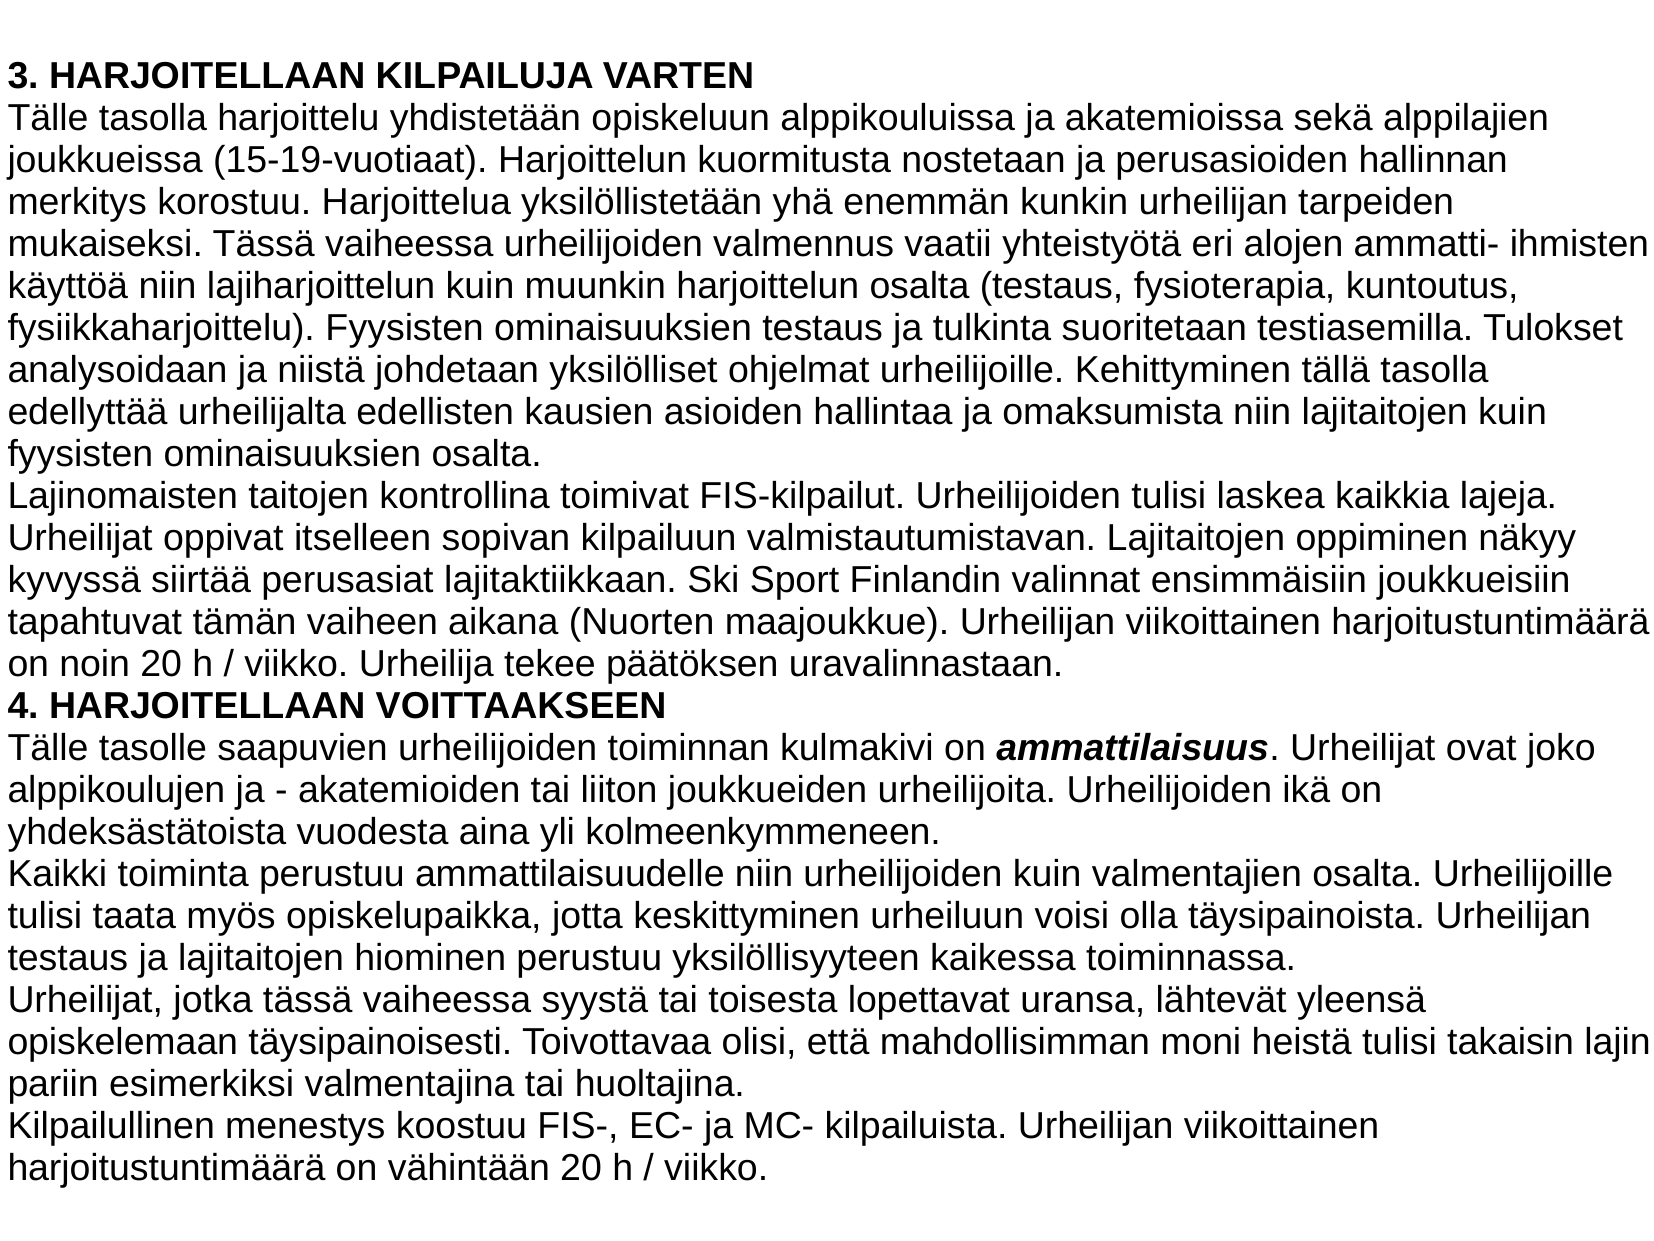

3. HARJOITELLAAN KILPAILUJA VARTEN
Tälle tasolla harjoittelu yhdistetään opiskeluun alppikouluissa ja akatemioissa sekä alppilajien joukkueissa (15-19-vuotiaat). Harjoittelun kuormitusta nostetaan ja perusasioiden hallinnan merkitys korostuu. Harjoittelua yksilöllistetään yhä enemmän kunkin urheilijan tarpeiden mukaiseksi. Tässä vaiheessa urheilijoiden valmennus vaatii yhteistyötä eri alojen ammatti- ihmisten käyttöä niin lajiharjoittelun kuin muunkin harjoittelun osalta (testaus, fysioterapia, kuntoutus, fysiikkaharjoittelu). Fyysisten ominaisuuksien testaus ja tulkinta suoritetaan testiasemilla. Tulokset analysoidaan ja niistä johdetaan yksilölliset ohjelmat urheilijoille. Kehittyminen tällä tasolla edellyttää urheilijalta edellisten kausien asioiden hallintaa ja omaksumista niin lajitaitojen kuin fyysisten ominaisuuksien osalta.
Lajinomaisten taitojen kontrollina toimivat FIS-kilpailut. Urheilijoiden tulisi laskea kaikkia lajeja. Urheilijat oppivat itselleen sopivan kilpailuun valmistautumistavan. Lajitaitojen oppiminen näkyy kyvyssä siirtää perusasiat lajitaktiikkaan. Ski Sport Finlandin valinnat ensimmäisiin joukkueisiin tapahtuvat tämän vaiheen aikana (Nuorten maajoukkue). Urheilijan viikoittainen harjoitustuntimäärä on noin 20 h / viikko. Urheilija tekee päätöksen uravalinnastaan.
4. HARJOITELLAAN VOITTAAKSEEN
Tälle tasolle saapuvien urheilijoiden toiminnan kulmakivi on ammattilaisuus. Urheilijat ovat joko alppikoulujen ja - akatemioiden tai liiton joukkueiden urheilijoita. Urheilijoiden ikä on yhdeksästätoista vuodesta aina yli kolmeenkymmeneen.
Kaikki toiminta perustuu ammattilaisuudelle niin urheilijoiden kuin valmentajien osalta. Urheilijoille tulisi taata myös opiskelupaikka, jotta keskittyminen urheiluun voisi olla täysipainoista. Urheilijan testaus ja lajitaitojen hiominen perustuu yksilöllisyyteen kaikessa toiminnassa.
Urheilijat, jotka tässä vaiheessa syystä tai toisesta lopettavat uransa, lähtevät yleensä opiskelemaan täysipainoisesti. Toivottavaa olisi, että mahdollisimman moni heistä tulisi takaisin lajin pariin esimerkiksi valmentajina tai huoltajina.
Kilpailullinen menestys koostuu FIS-, EC- ja MC- kilpailuista. Urheilijan viikoittainen harjoitustuntimäärä on vähintään 20 h / viikko.